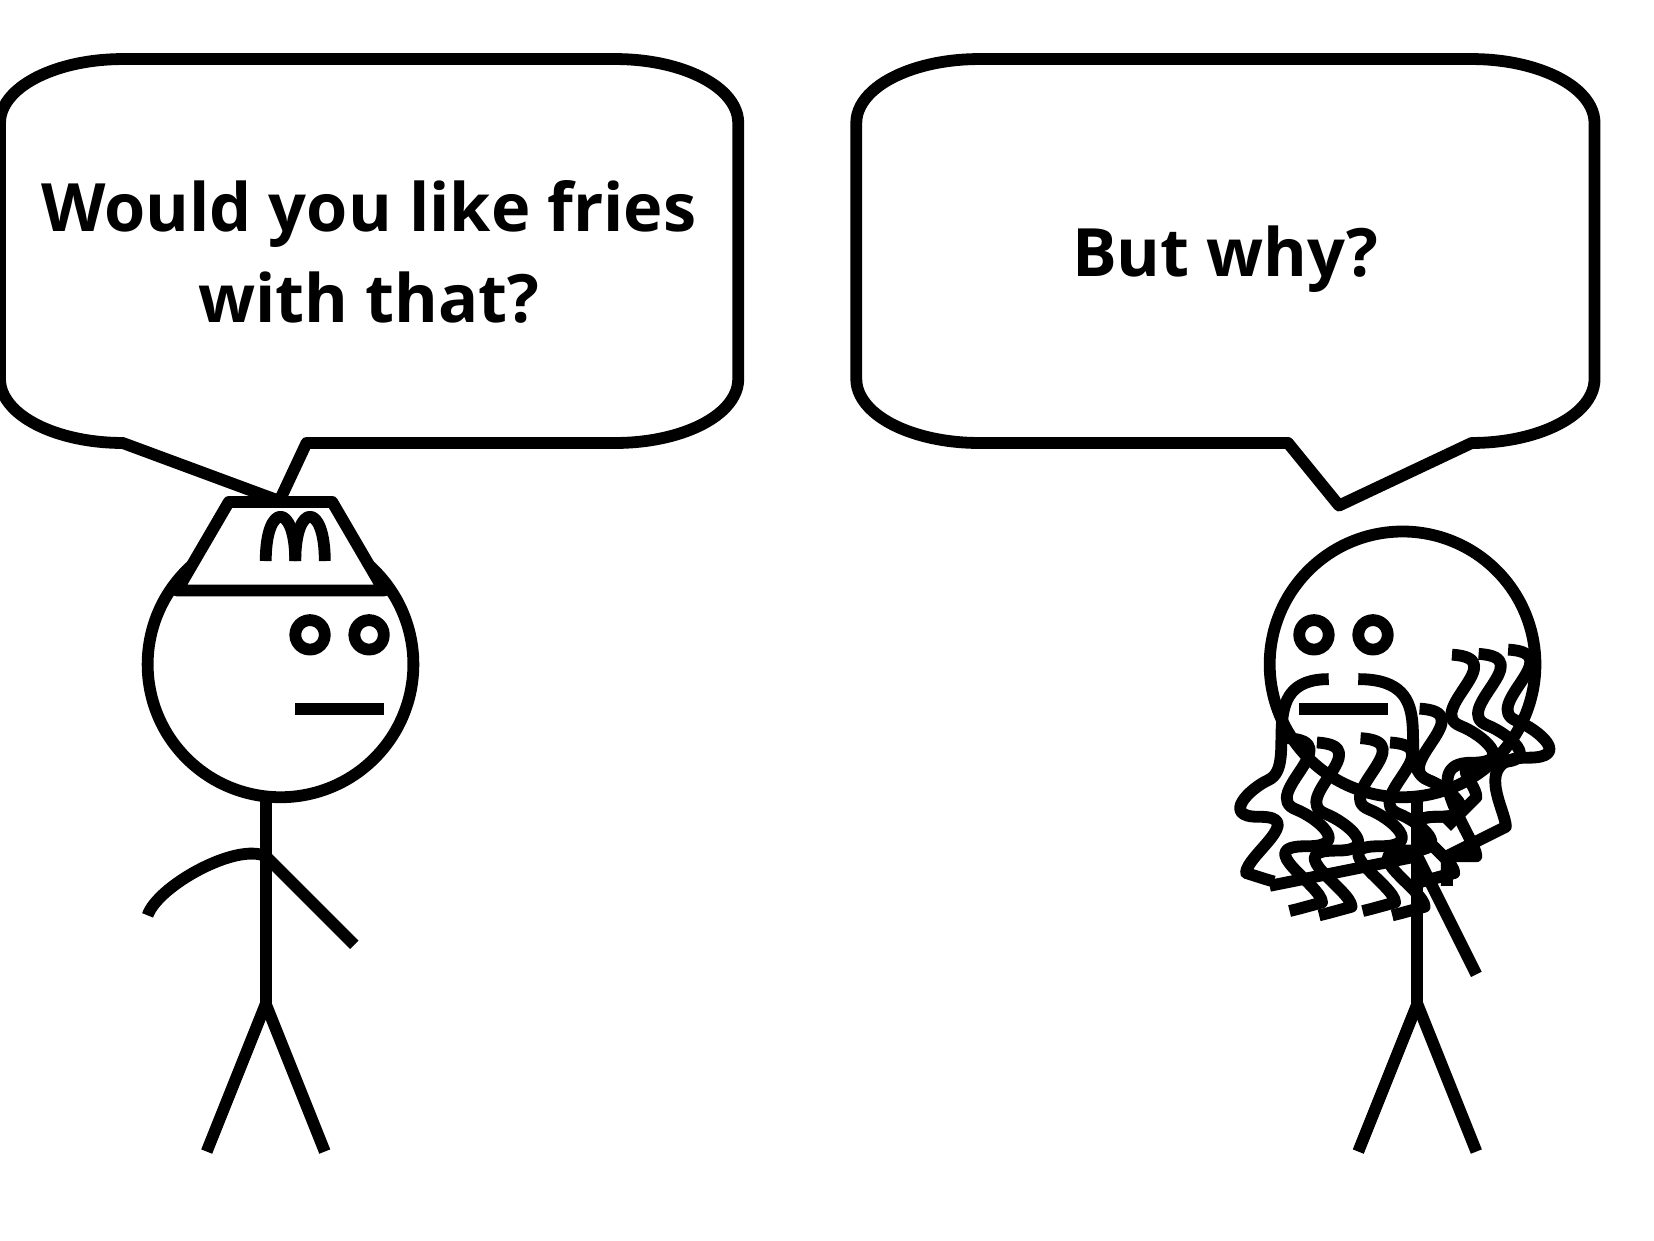

Would you like fries
with that?
But why?